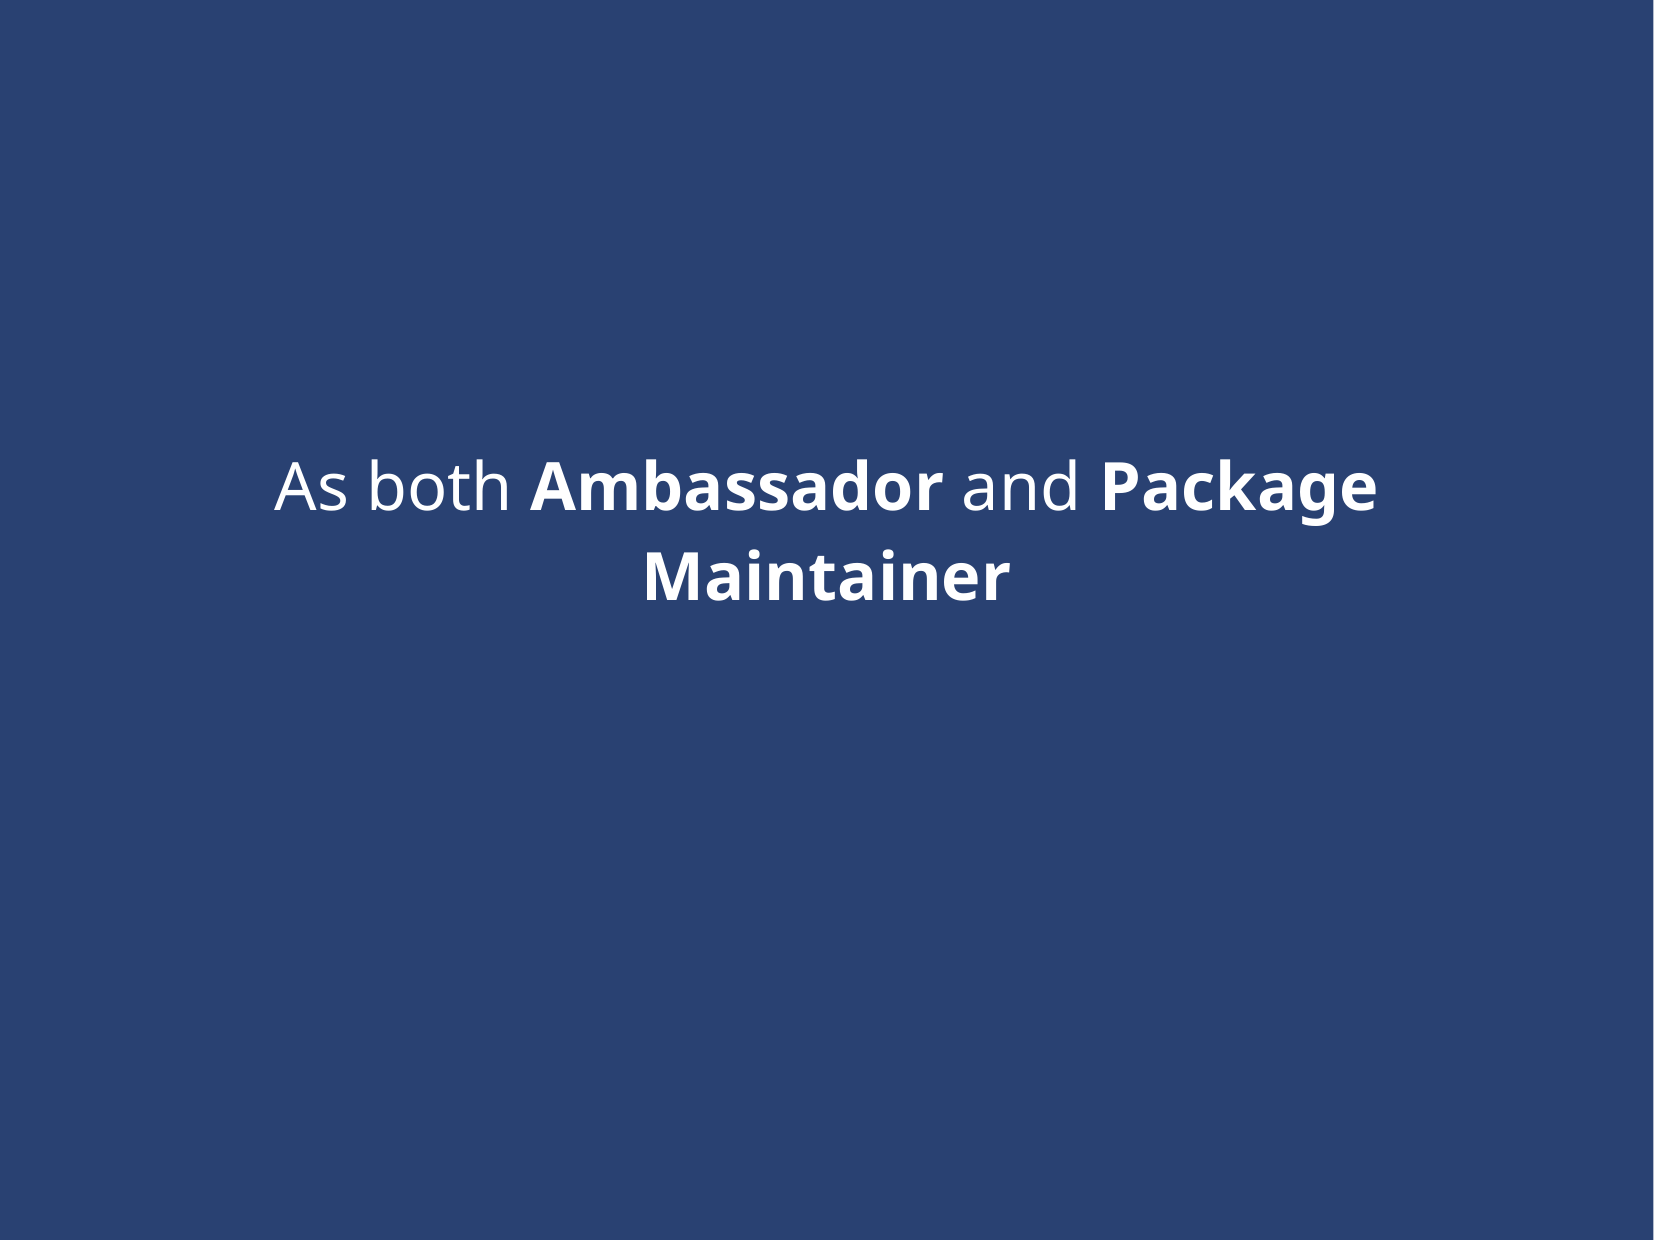

# As both Ambassador and Package Maintainer